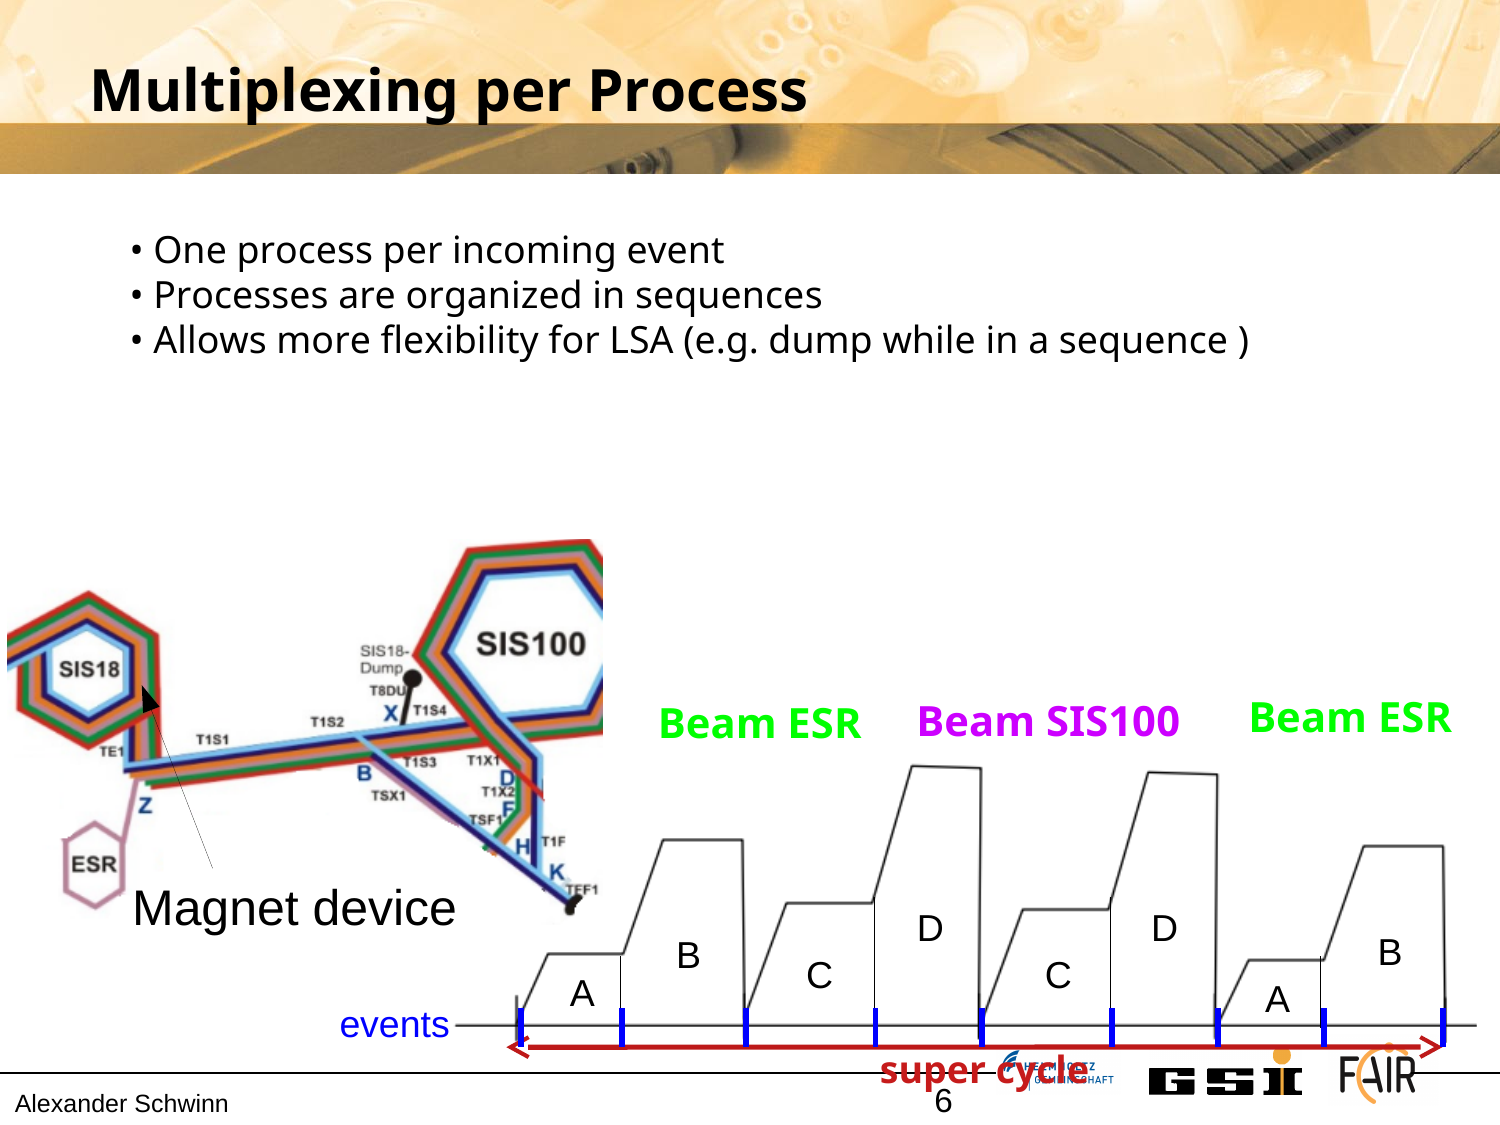

Multiplexing per Process
 One process per incoming event
 Processes are organized in sequences
 Allows more flexibility for LSA (e.g. dump while in a sequence )
Magnet device
Beam ESR
Beam SIS100
Beam ESR
D
D
B
B
C
C
A
A
events
super cycle
6